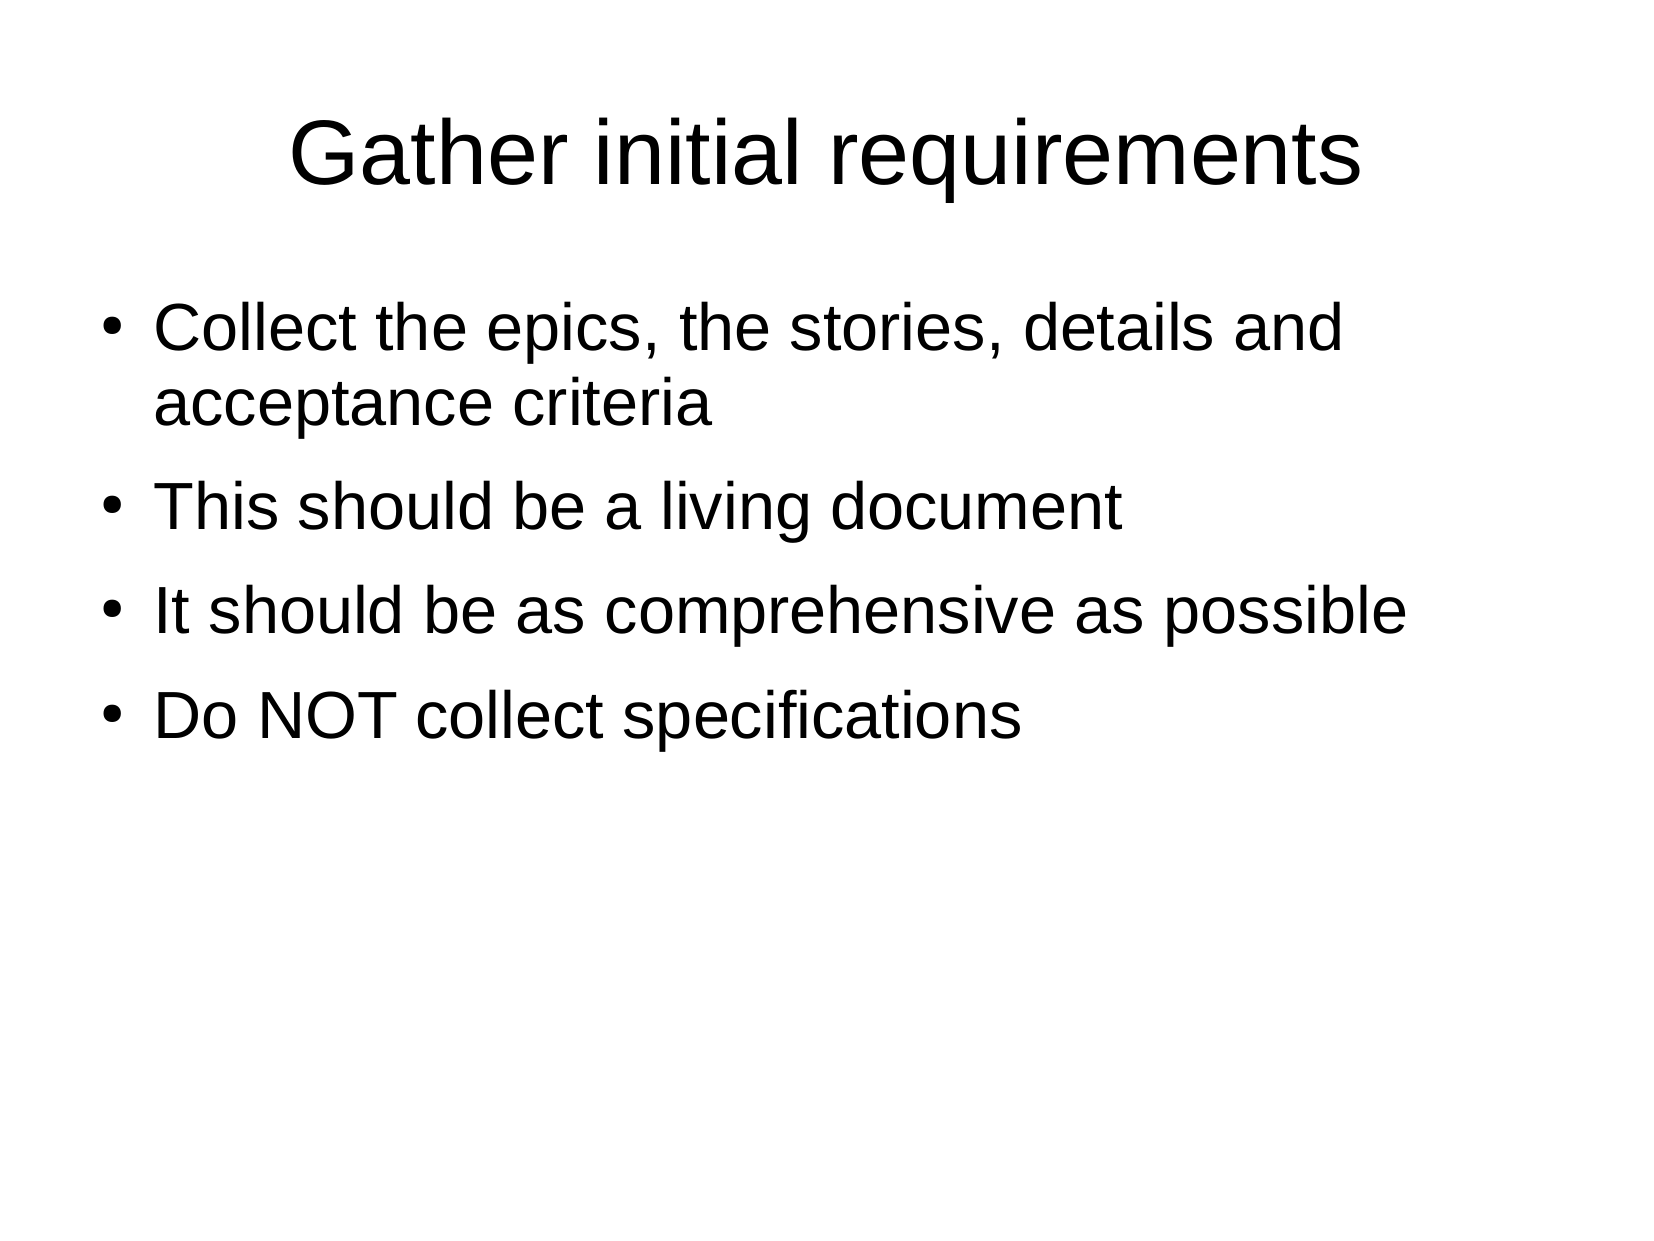

# Gather initial requirements
Collect the epics, the stories, details and acceptance criteria
This should be a living document
It should be as comprehensive as possible
Do NOT collect specifications